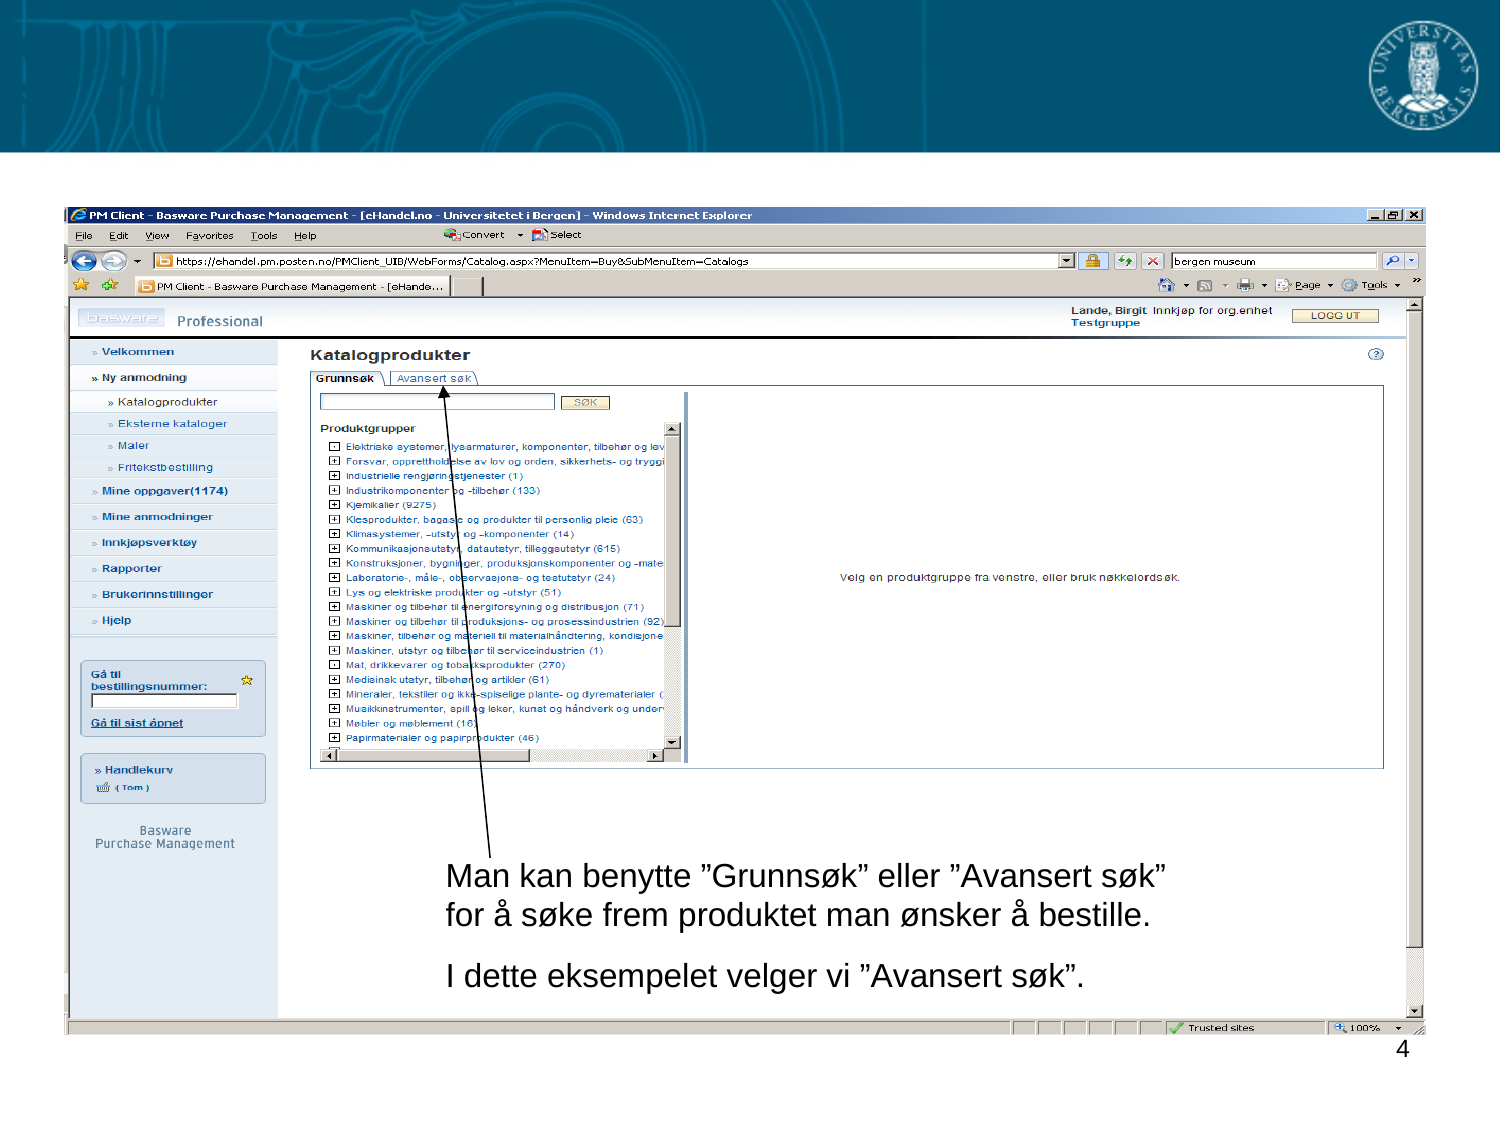

Man kan benytte ”Grunnsøk” eller ”Avansert søk” for å søke frem produktet man ønsker å bestille.
I dette eksempelet velger vi ”Avansert søk”.